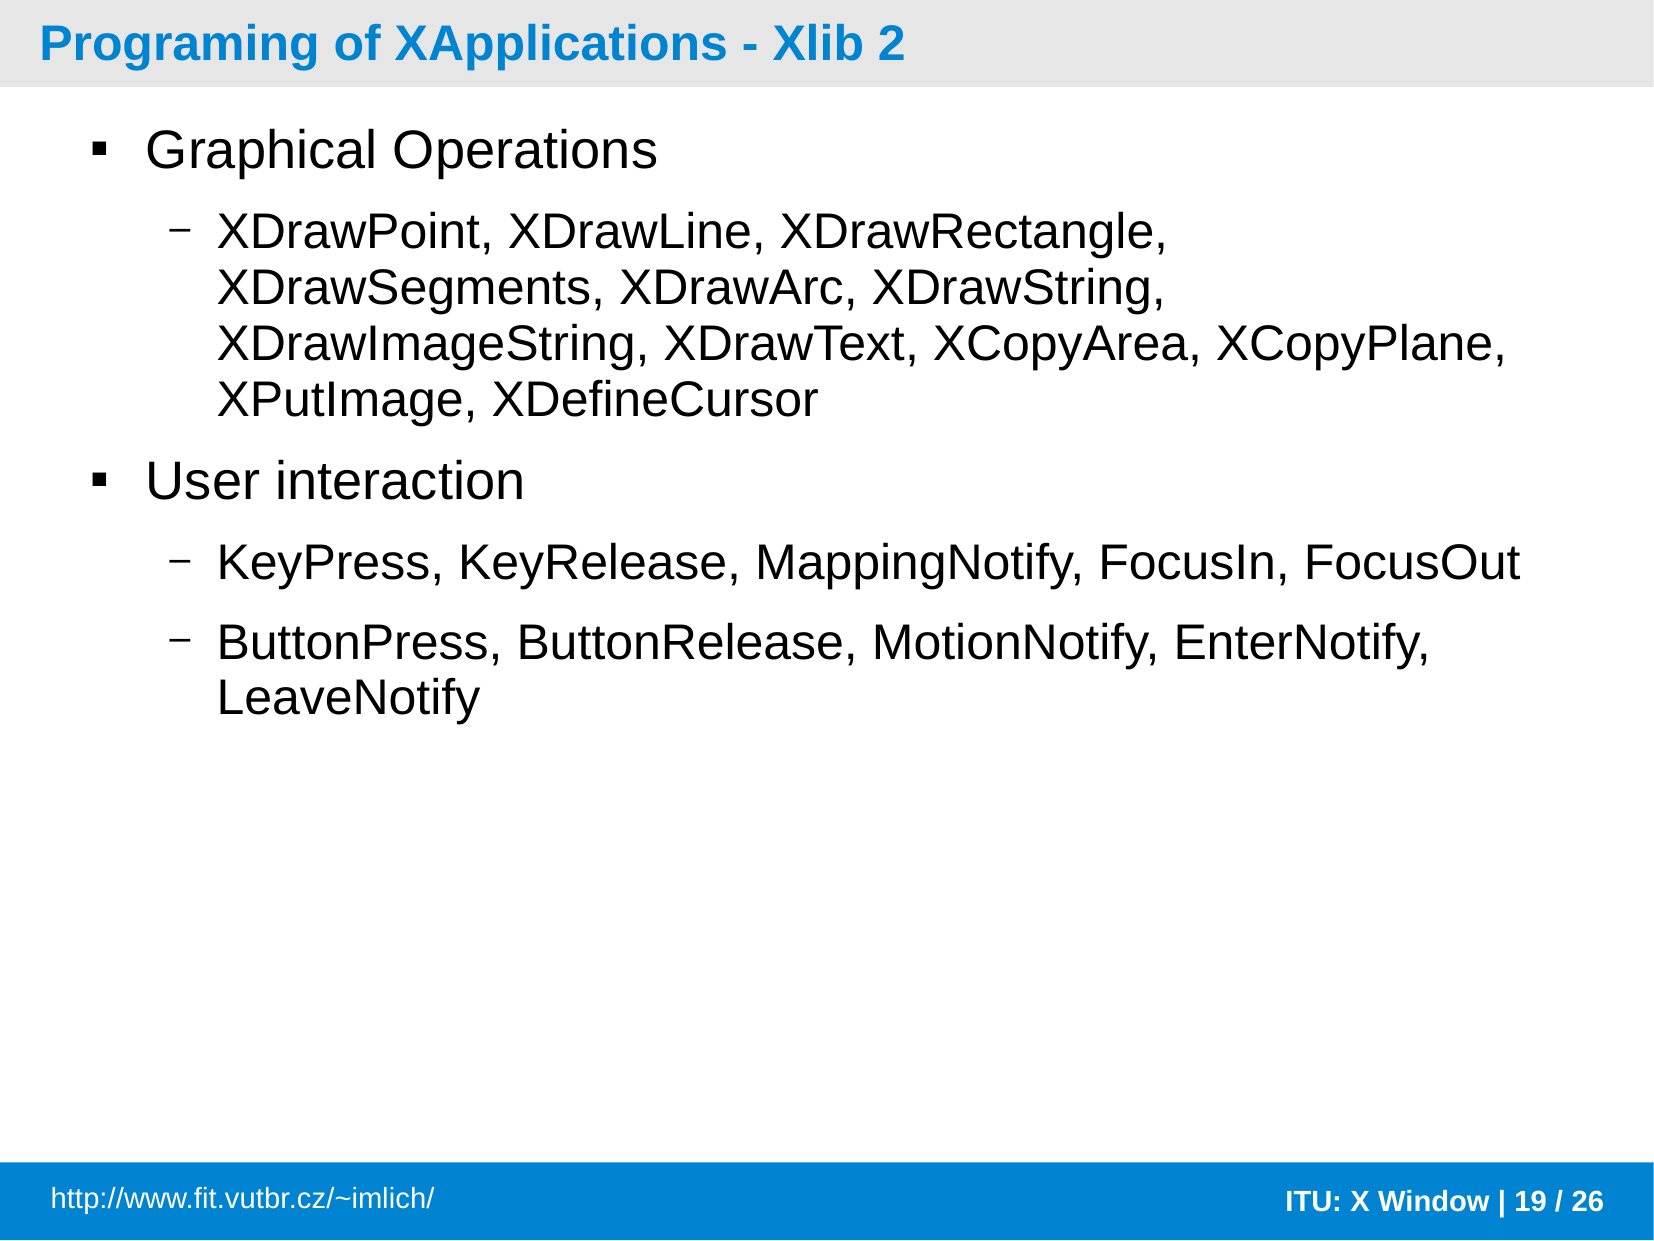

# Programing of XApplications - Xlib 2
Graphical Operations
XDrawPoint, XDrawLine, XDrawRectangle, XDrawSegments, XDrawArc, XDrawString, XDrawImageString, XDrawText, XCopyArea, XCopyPlane, XPutImage, XDefineCursor
User interaction
KeyPress, KeyRelease, MappingNotify, FocusIn, FocusOut
ButtonPress, ButtonRelease, MotionNotify, EnterNotify, LeaveNotify